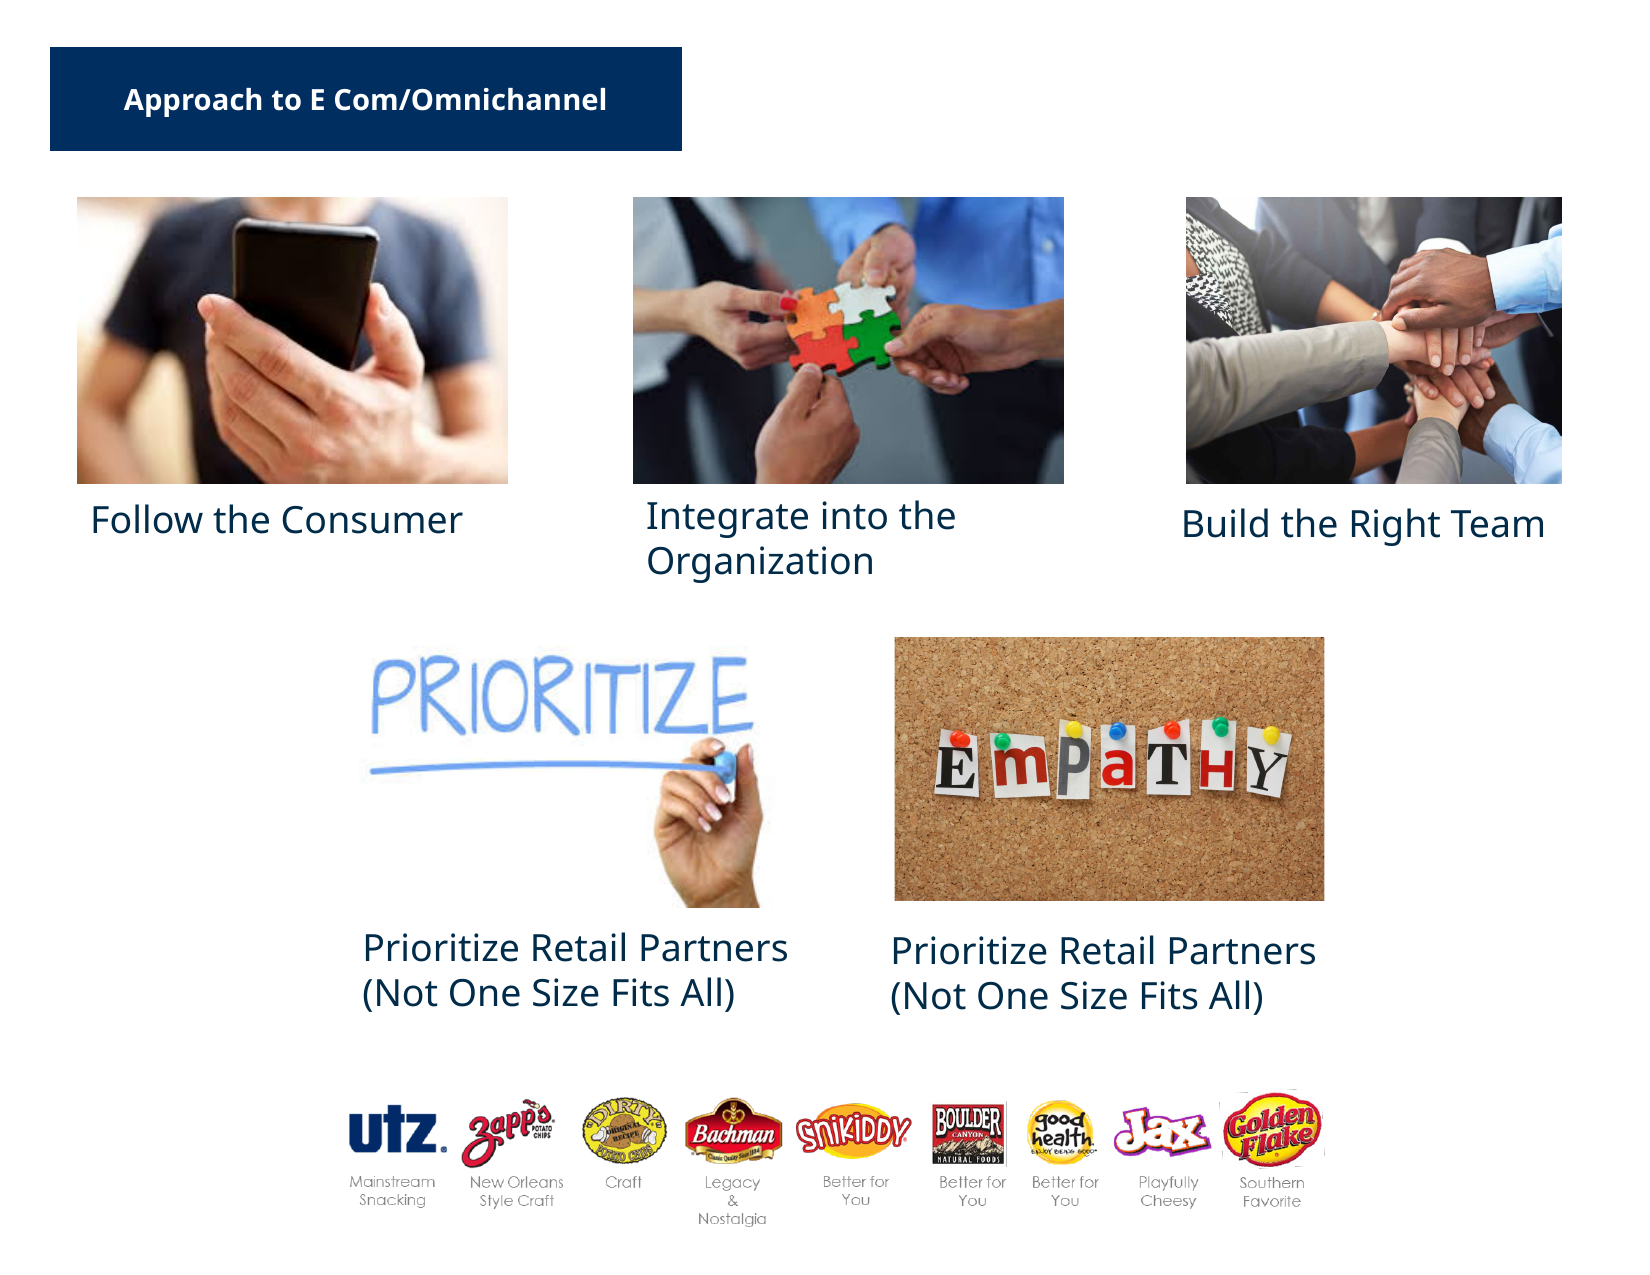

Approach to E Com/Omnichannel
Integrate into the Organization
Follow the Consumer
Build the Right Team
Prioritize Retail Partners
(Not One Size Fits All)
Prioritize Retail Partners
(Not One Size Fits All)